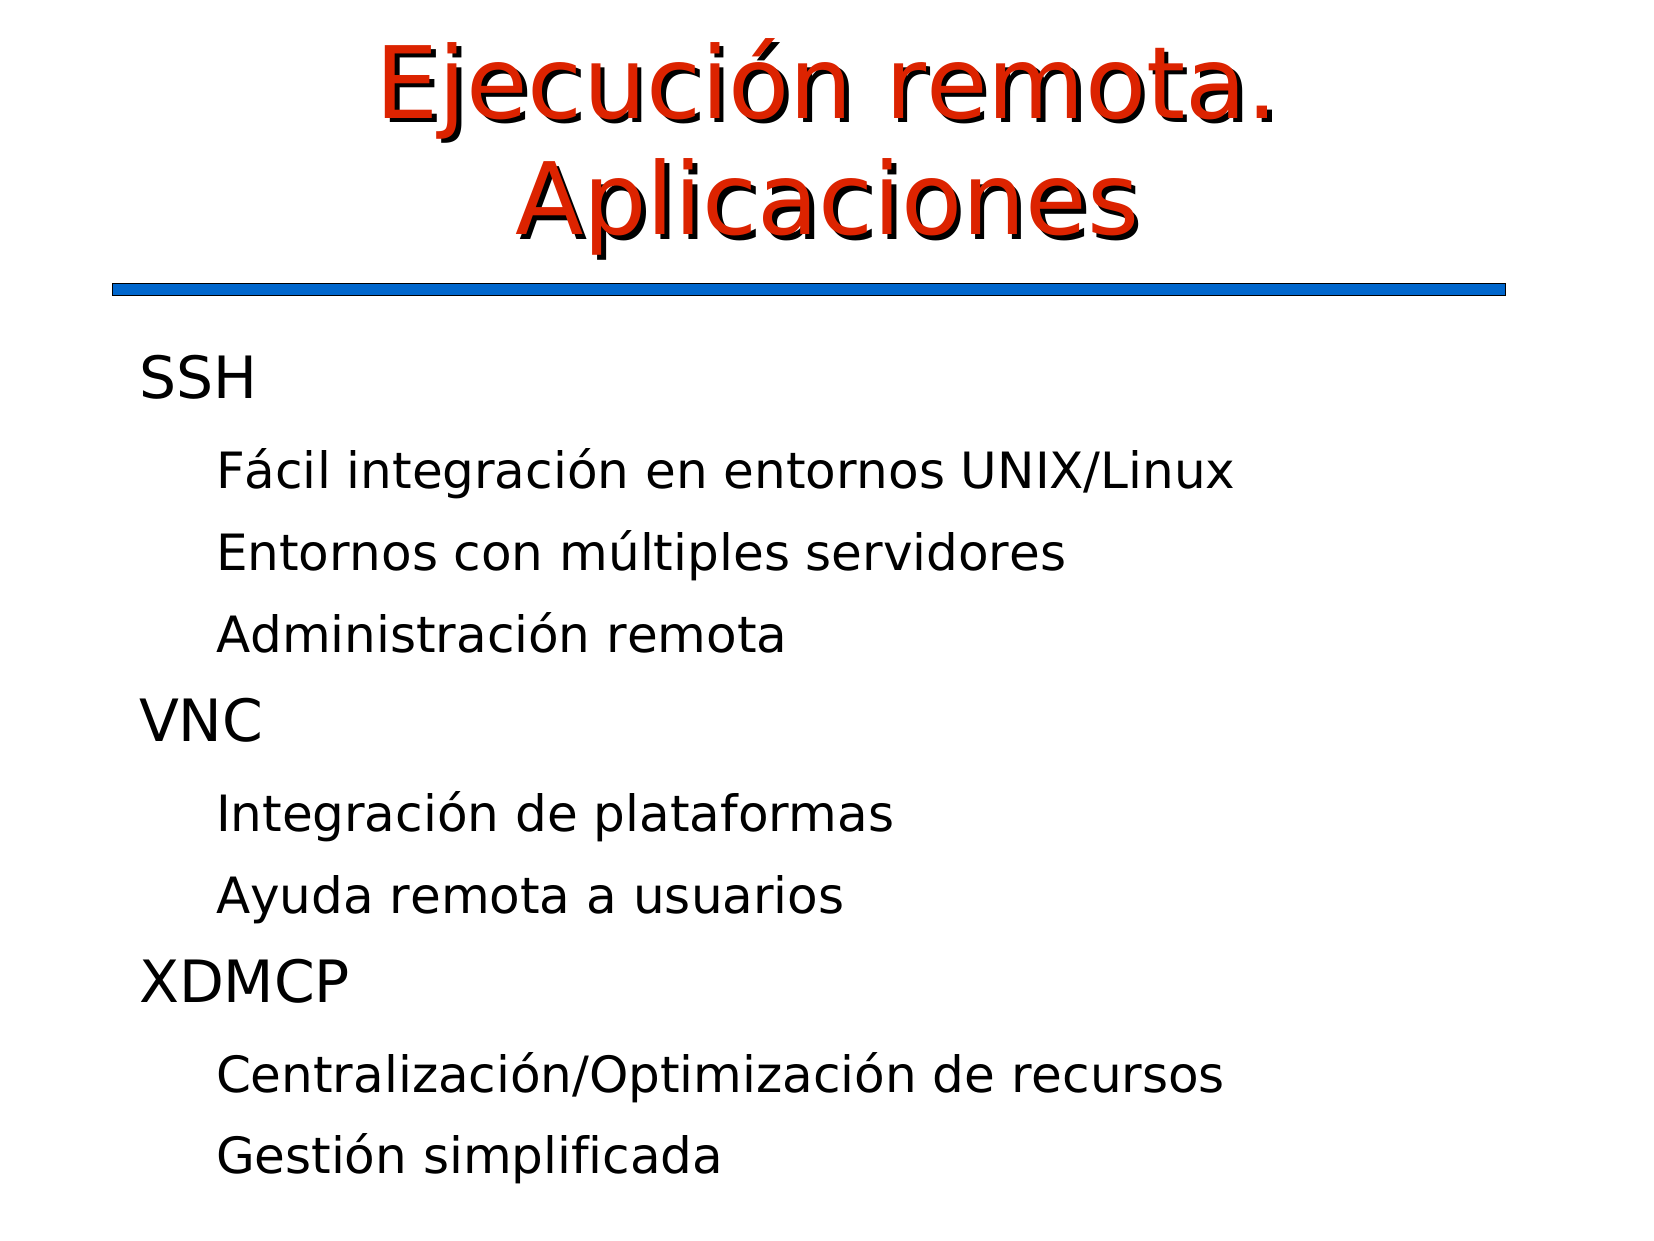

# Ejecución remota. Aplicaciones
SSH
Fácil integración en entornos UNIX/Linux
Entornos con múltiples servidores
Administración remota
VNC
Integración de plataformas
Ayuda remota a usuarios
XDMCP
Centralización/Optimización de recursos
Gestión simplificada